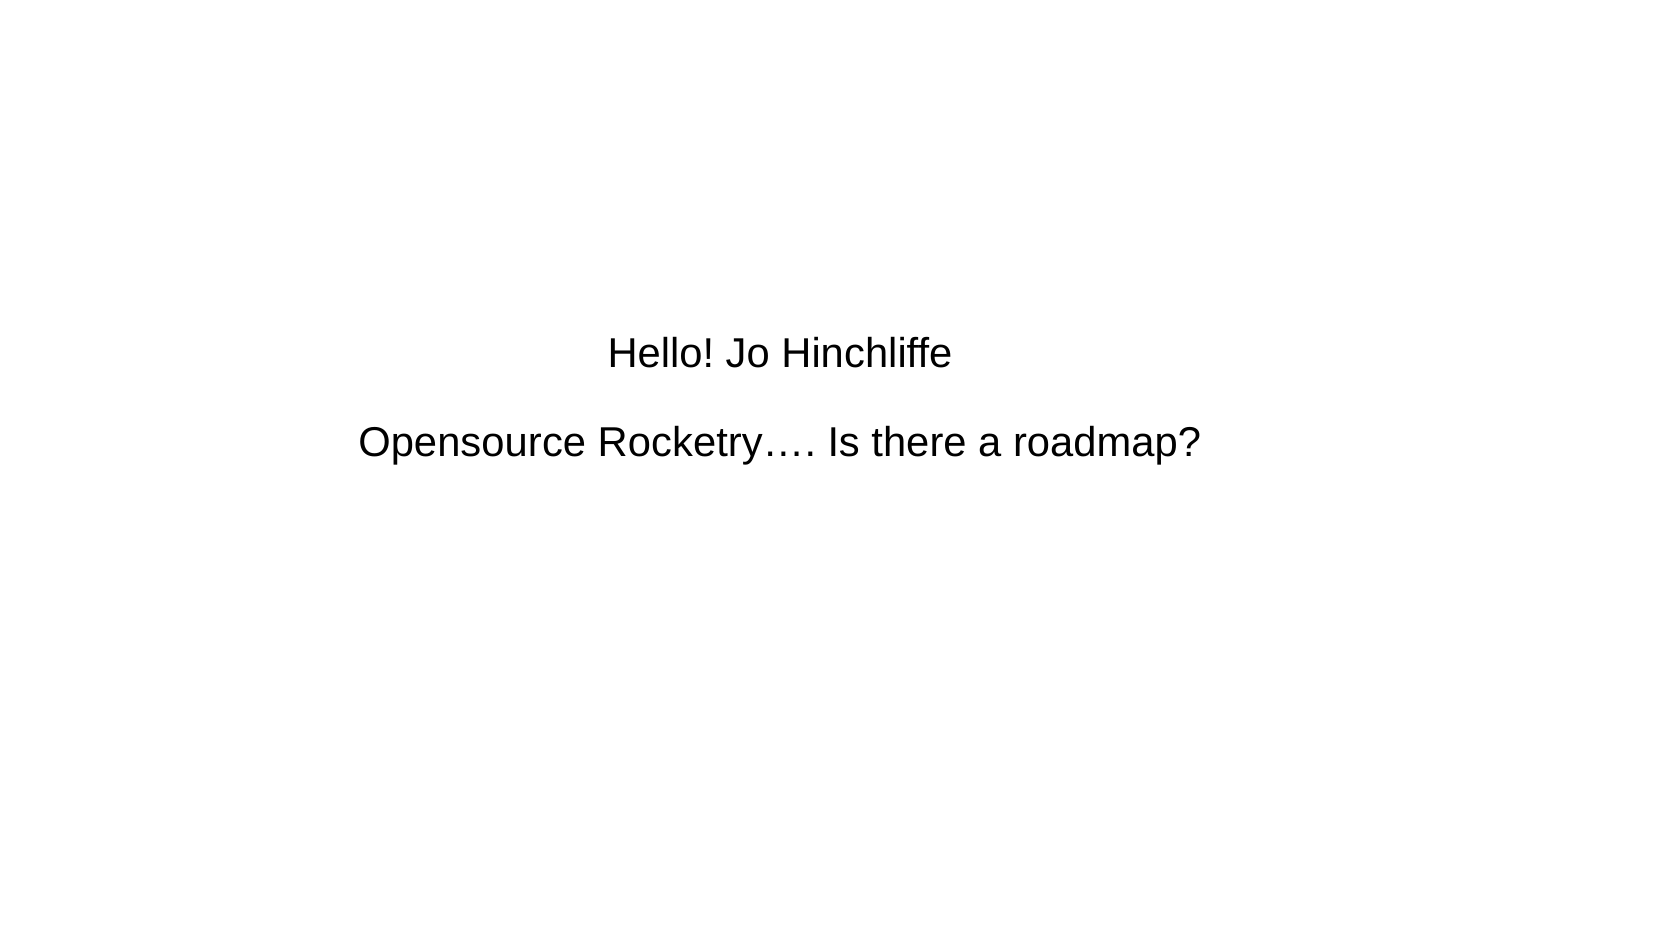

Hello! Jo Hinchliffe
Opensource Rocketry…. Is there a roadmap?